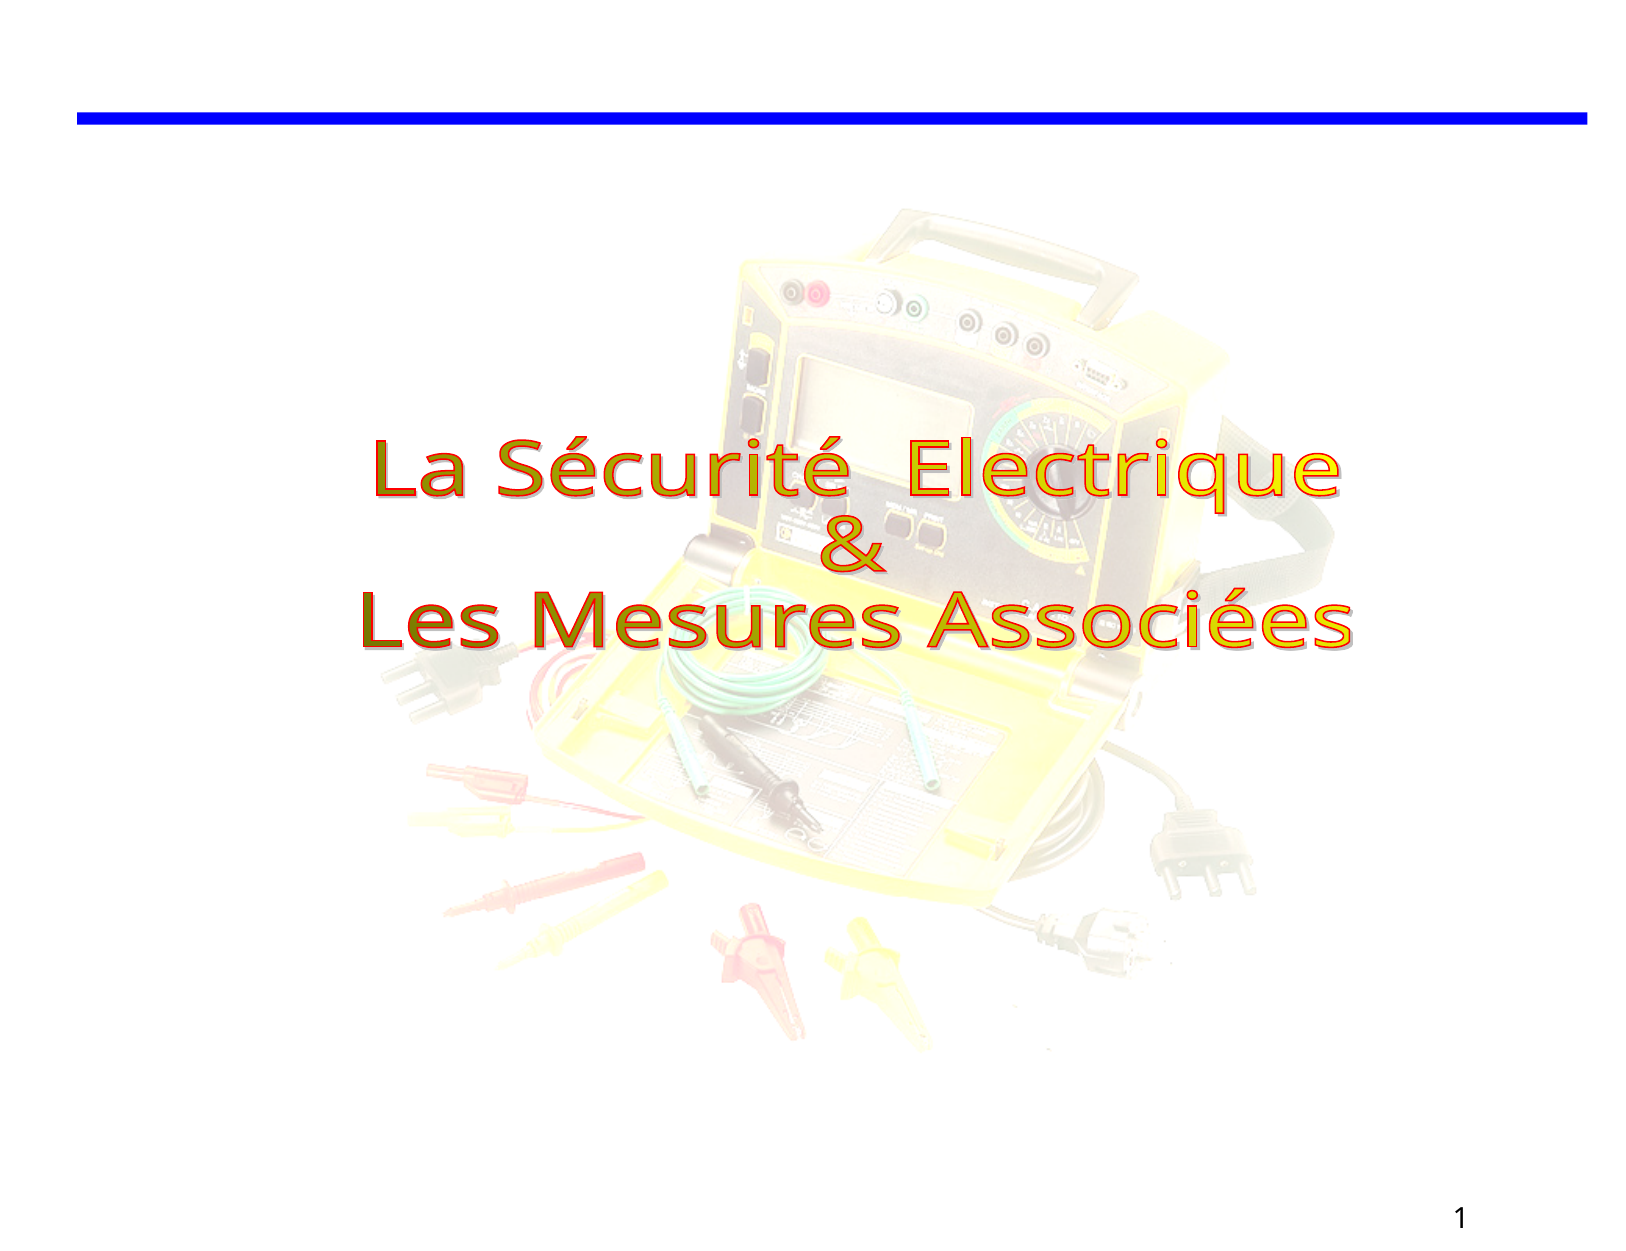

La Sécurité Electrique
&
Les Mesures Associées